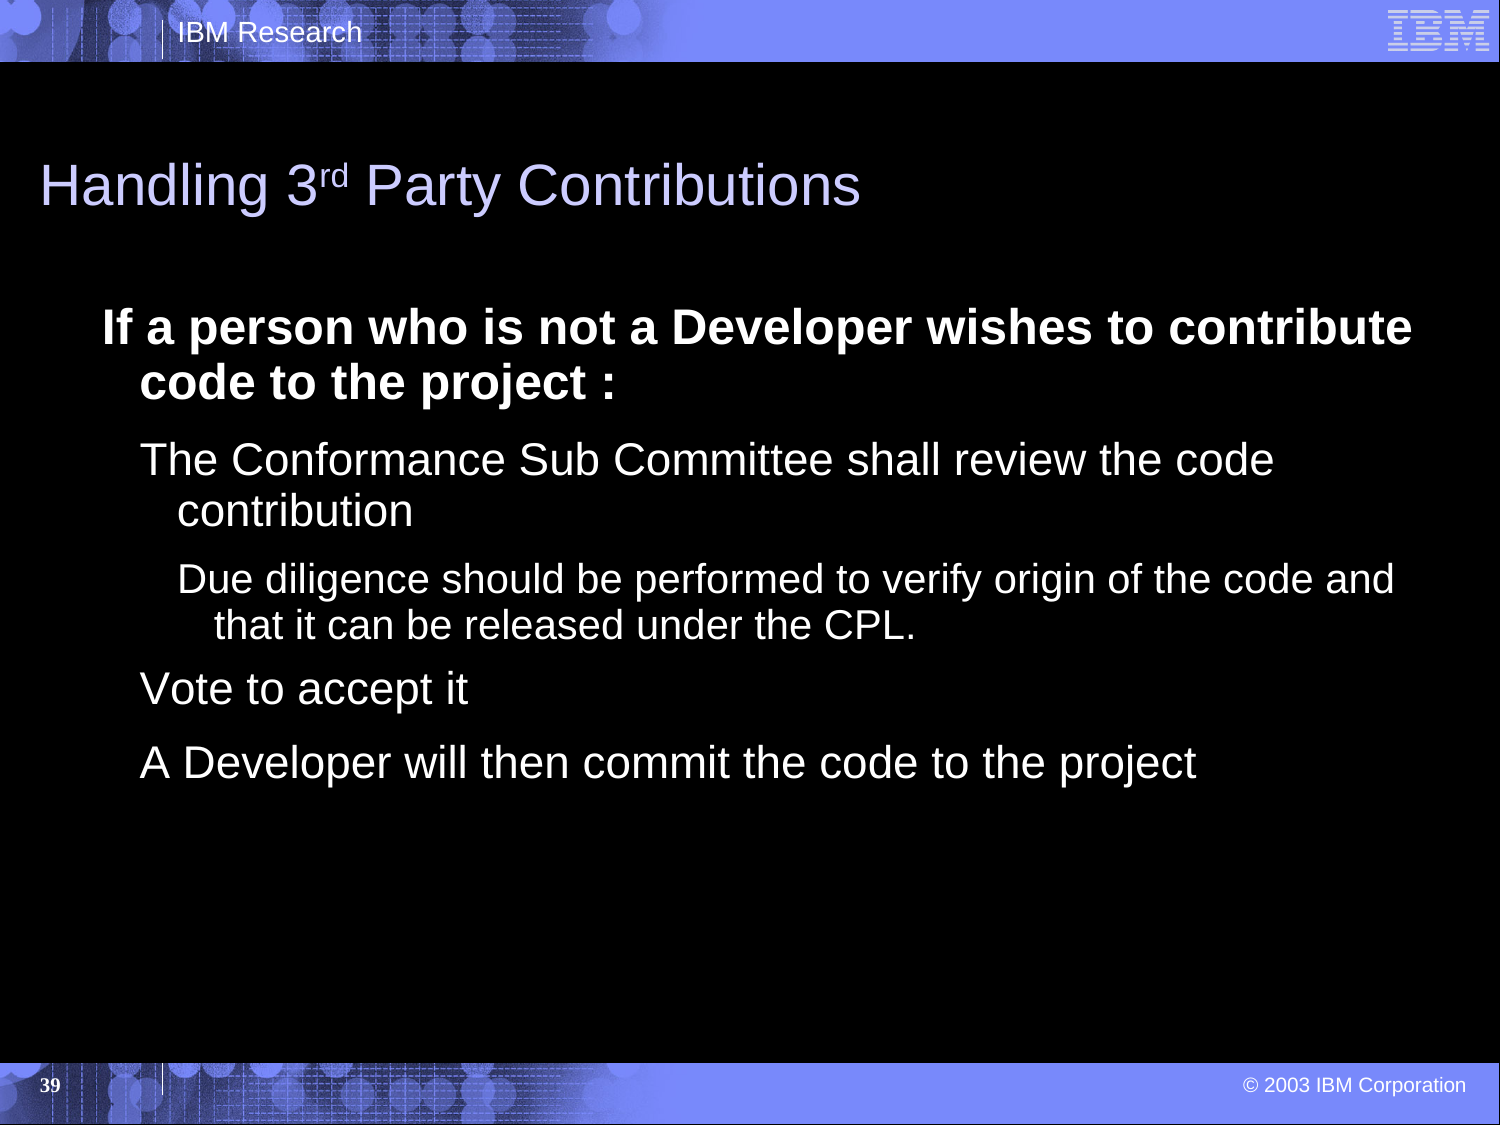

# Handling 3rd Party Contributions
If a person who is not a Developer wishes to contribute code to the project :
The Conformance Sub Committee shall review the code contribution
Due diligence should be performed to verify origin of the code and that it can be released under the CPL.
Vote to accept it
A Developer will then commit the code to the project
39